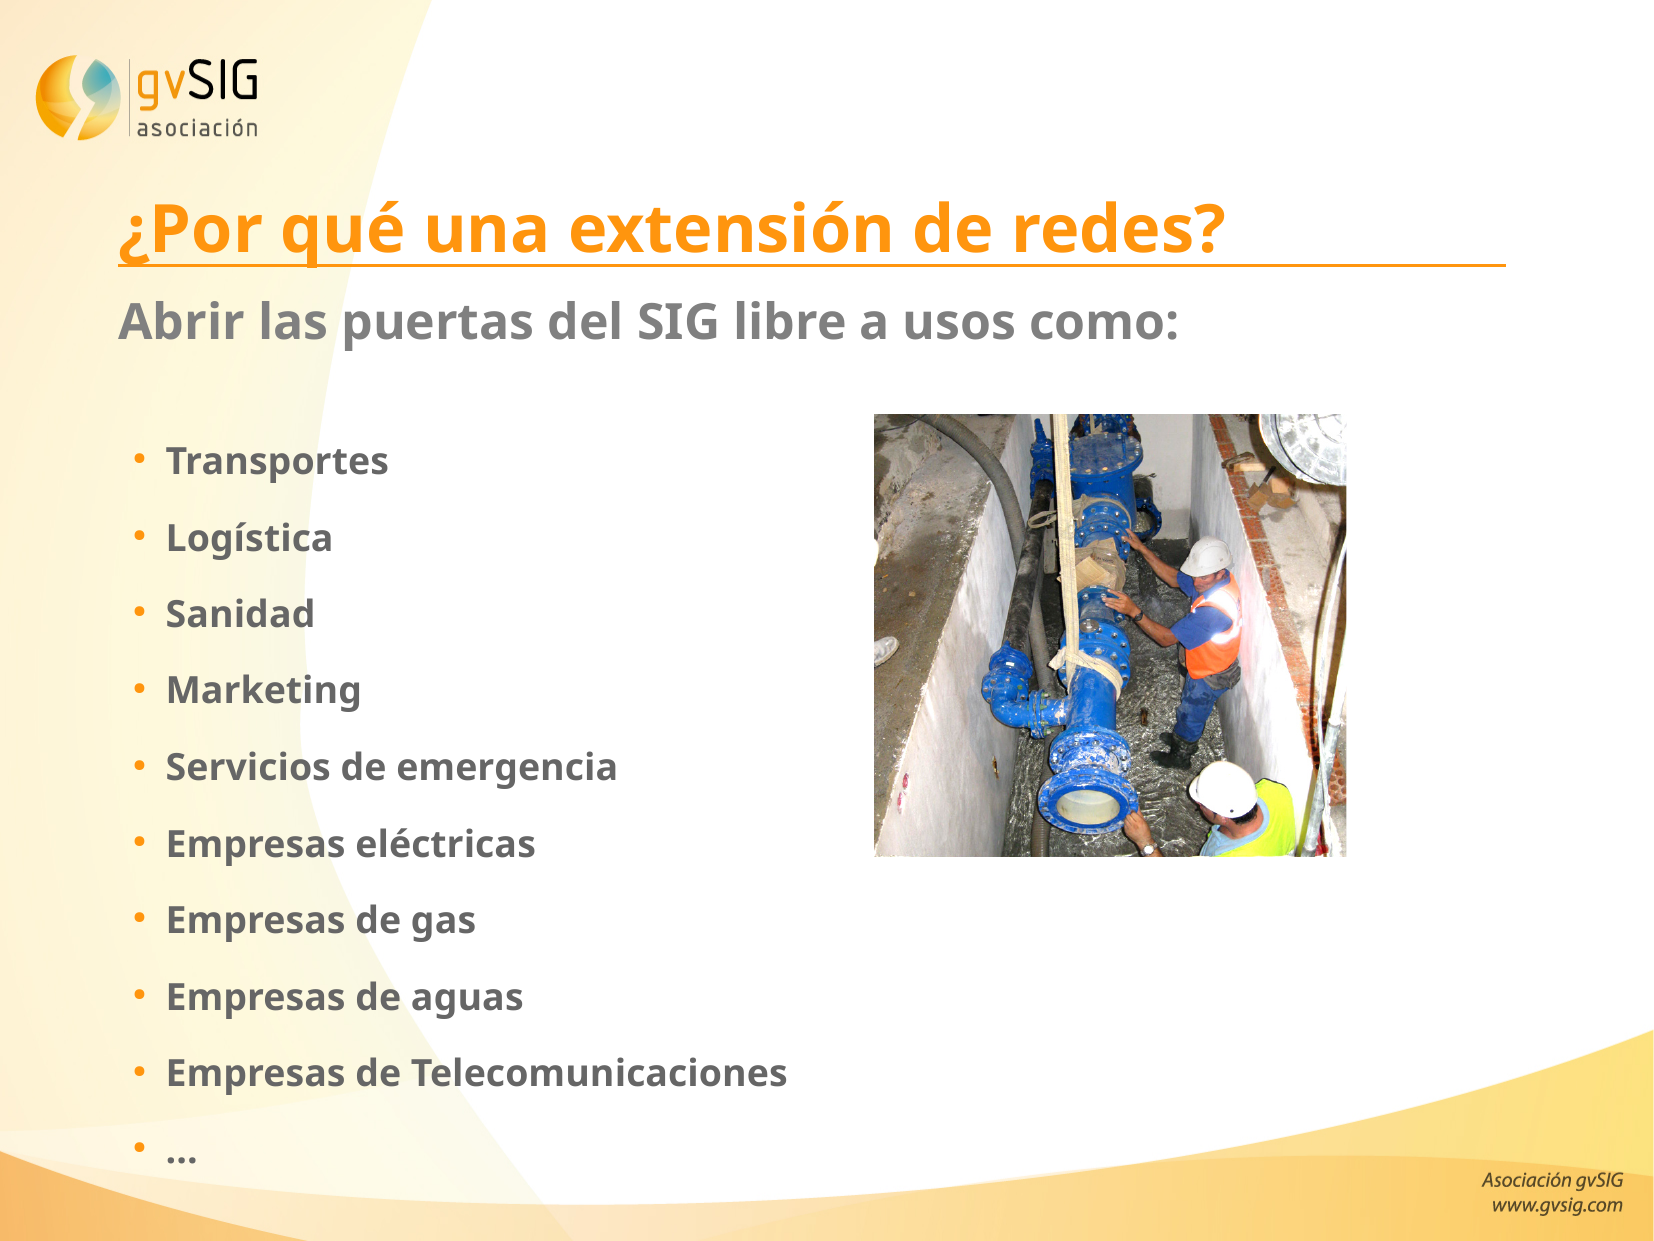

# ¿Por qué una extensión de redes?
Abrir las puertas del SIG libre a usos como:
 Transportes
 Logística
 Sanidad
 Marketing
 Servicios de emergencia
 Empresas eléctricas
 Empresas de gas
 Empresas de aguas
 Empresas de Telecomunicaciones
 ...